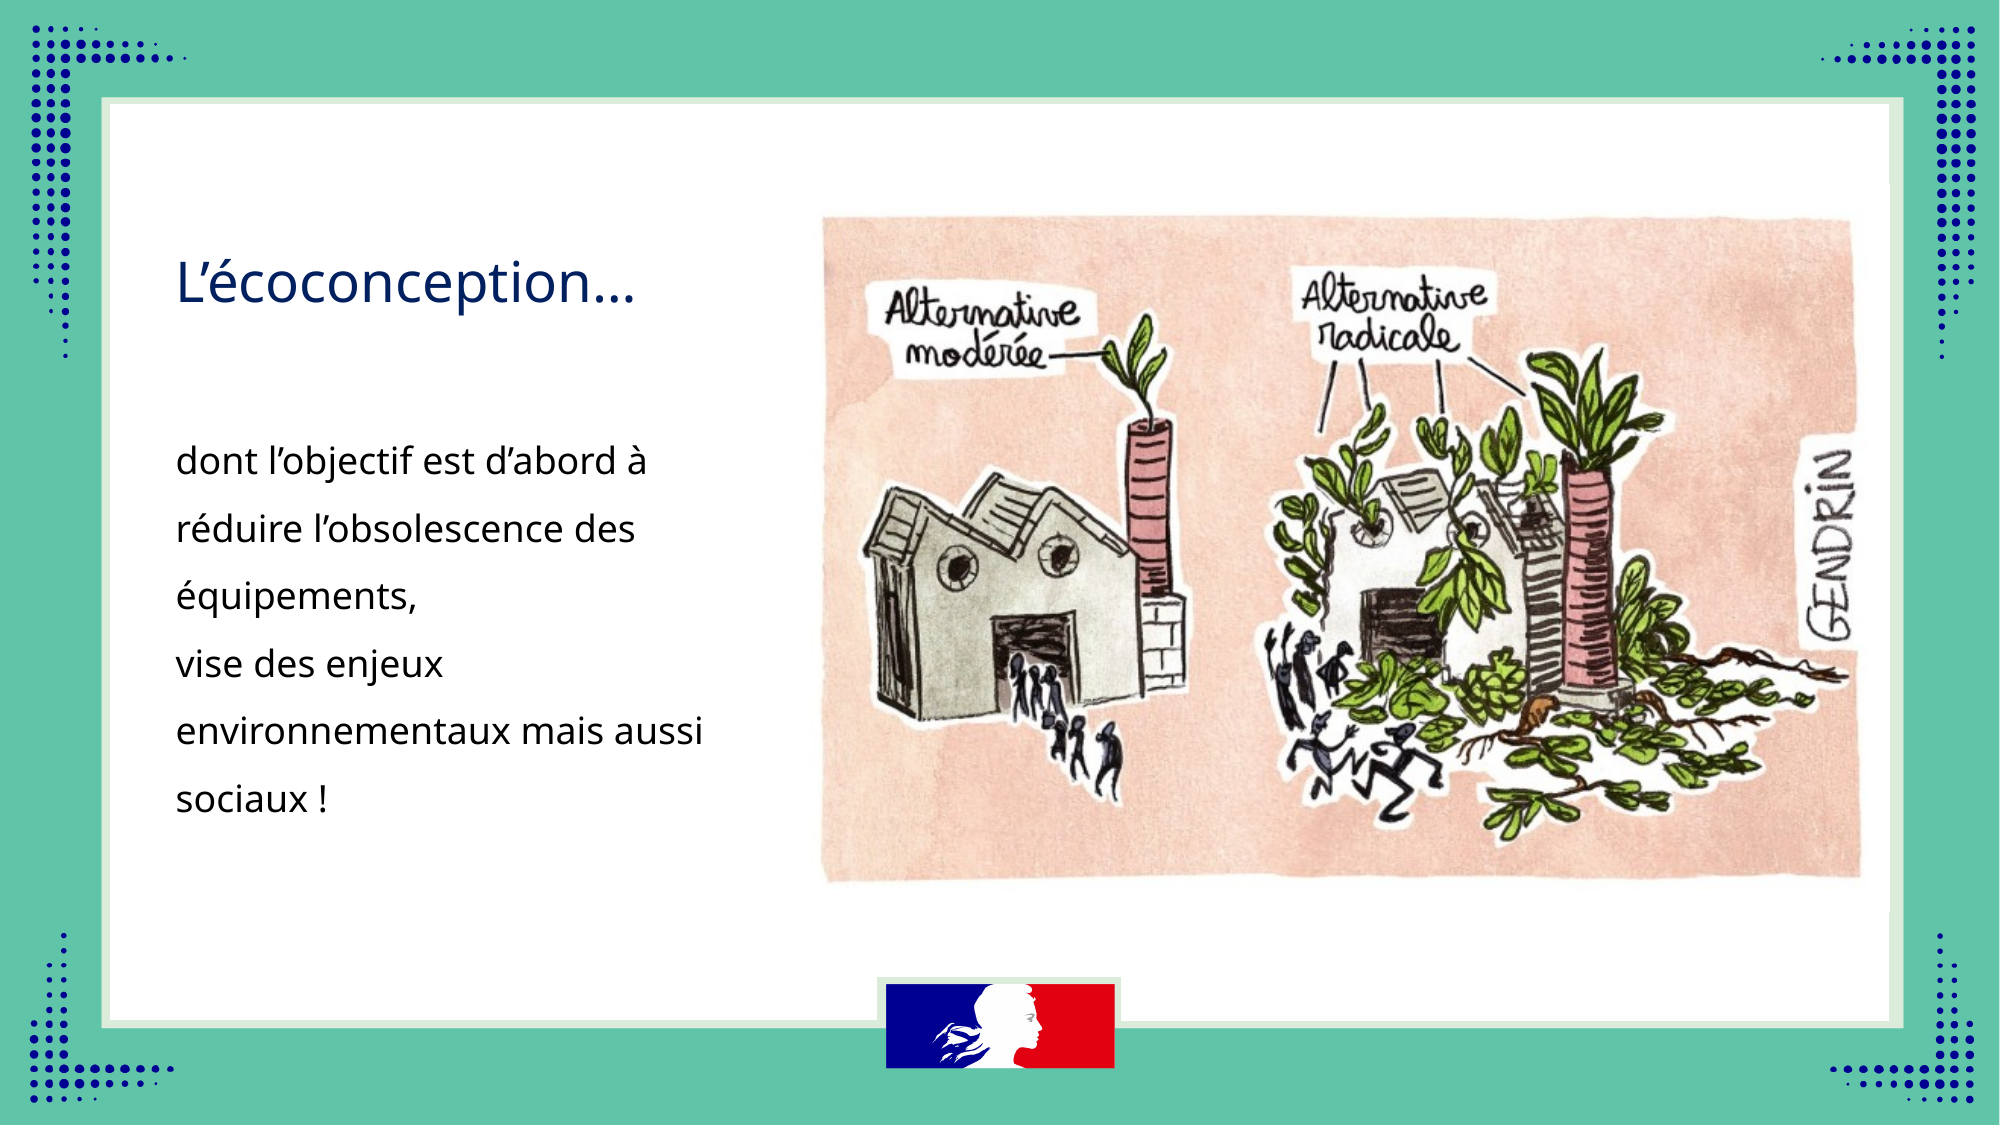

L’écoconception…
dont l’objectif est d’abord à réduire l’obsolescence des équipements,
vise des enjeux environnementaux mais aussi sociaux !